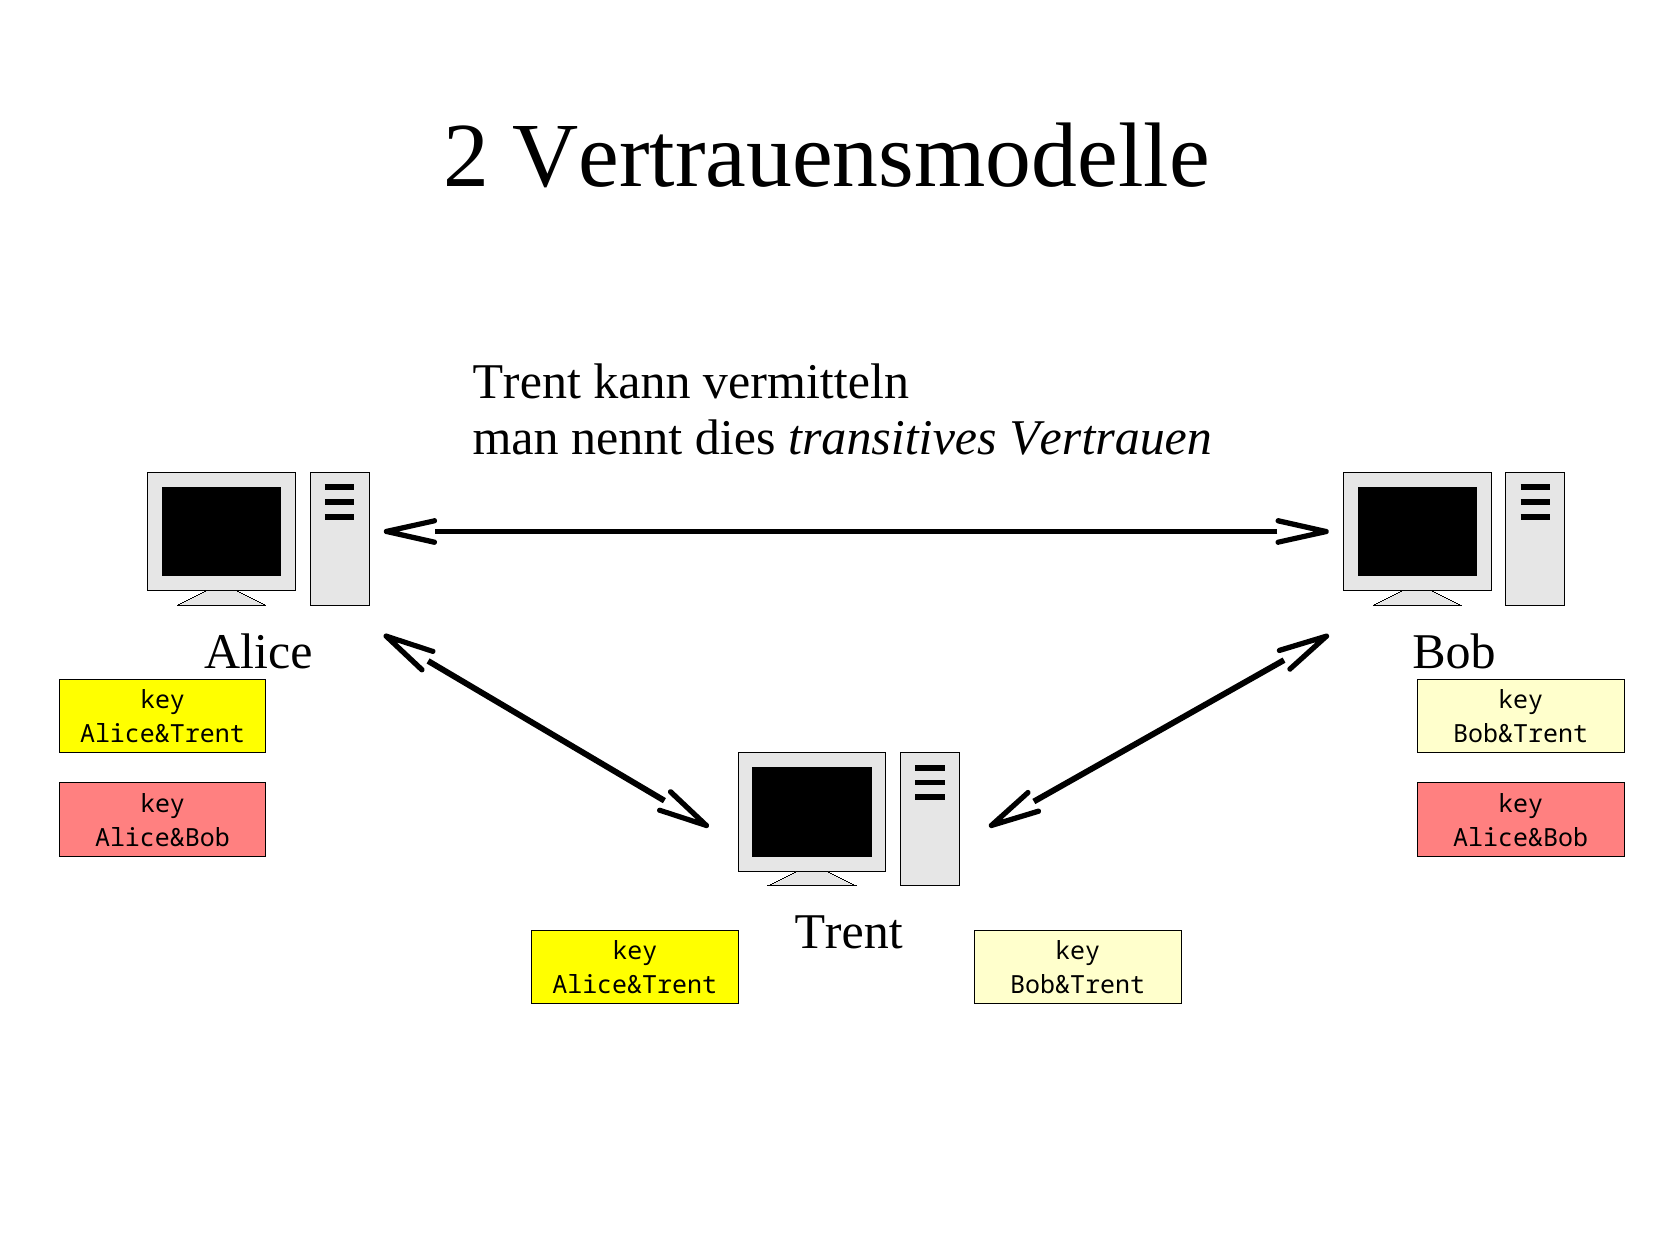

# 2 Vertrauensmodelle
Trent kann vermitteln
man nennt dies transitives Vertrauen
key
Alice&Bob
key
Alice&Bob
Alice
Bob
key
Alice&Trent
key
Bob&Trent
Trent
key
Alice&Trent
key
Bob&Trent